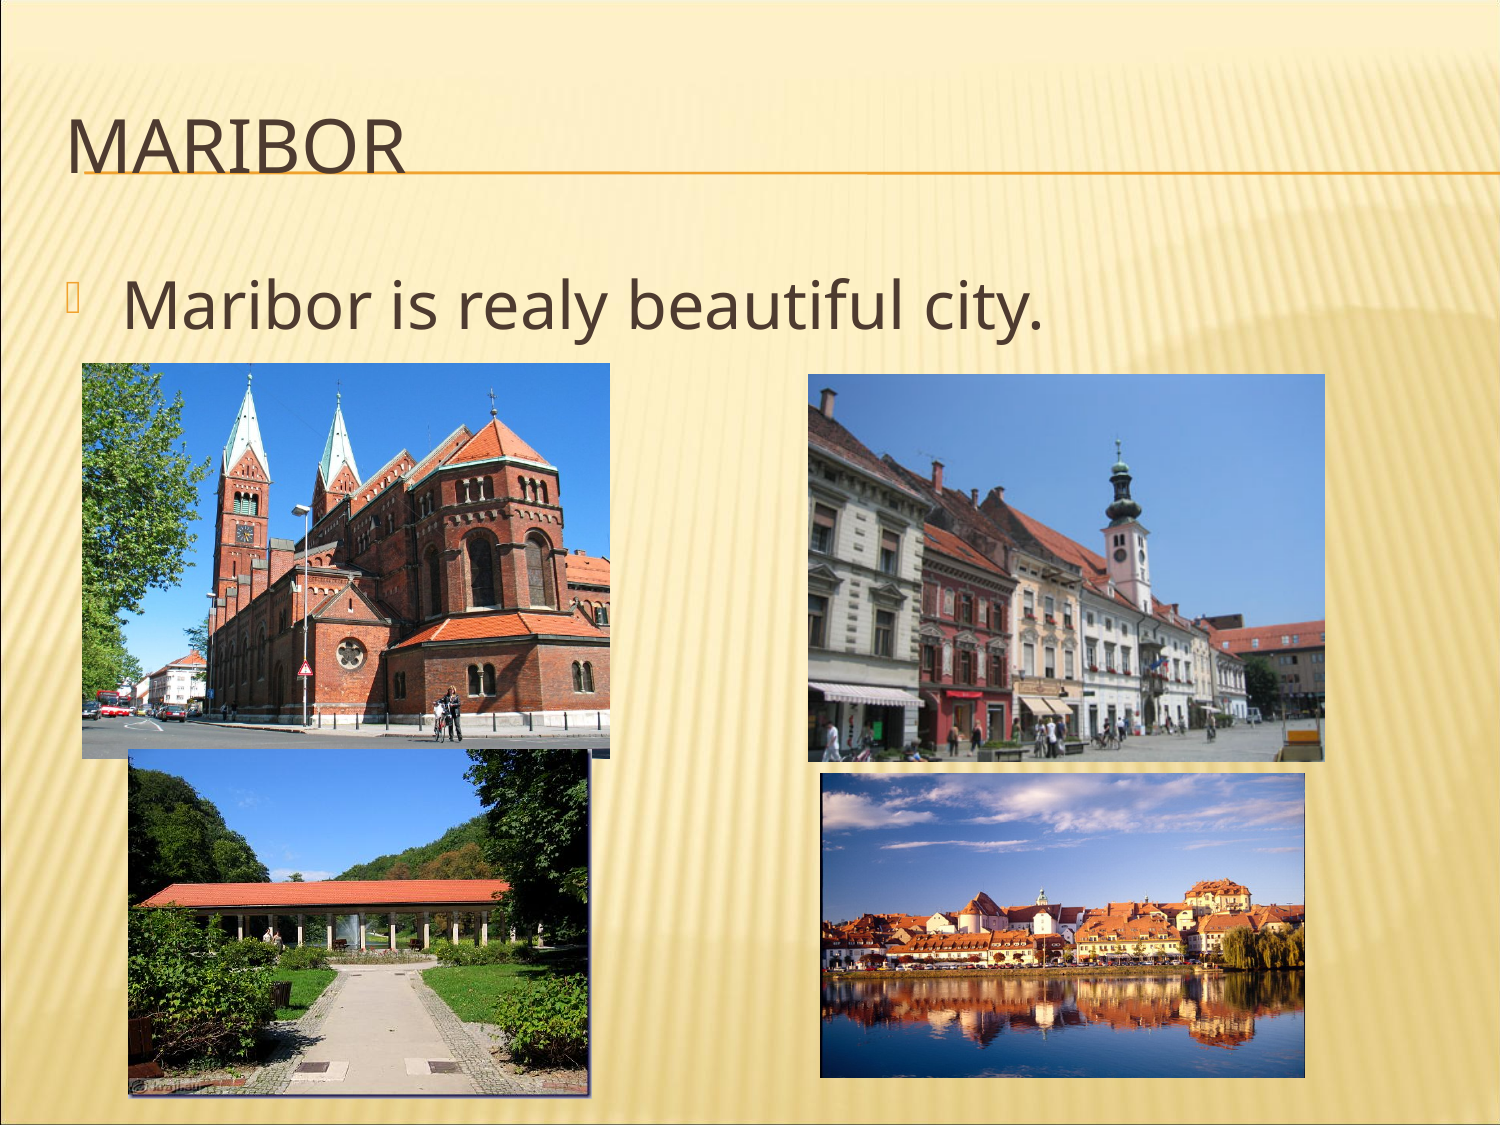

# Maribor
Maribor is realy beautiful city.